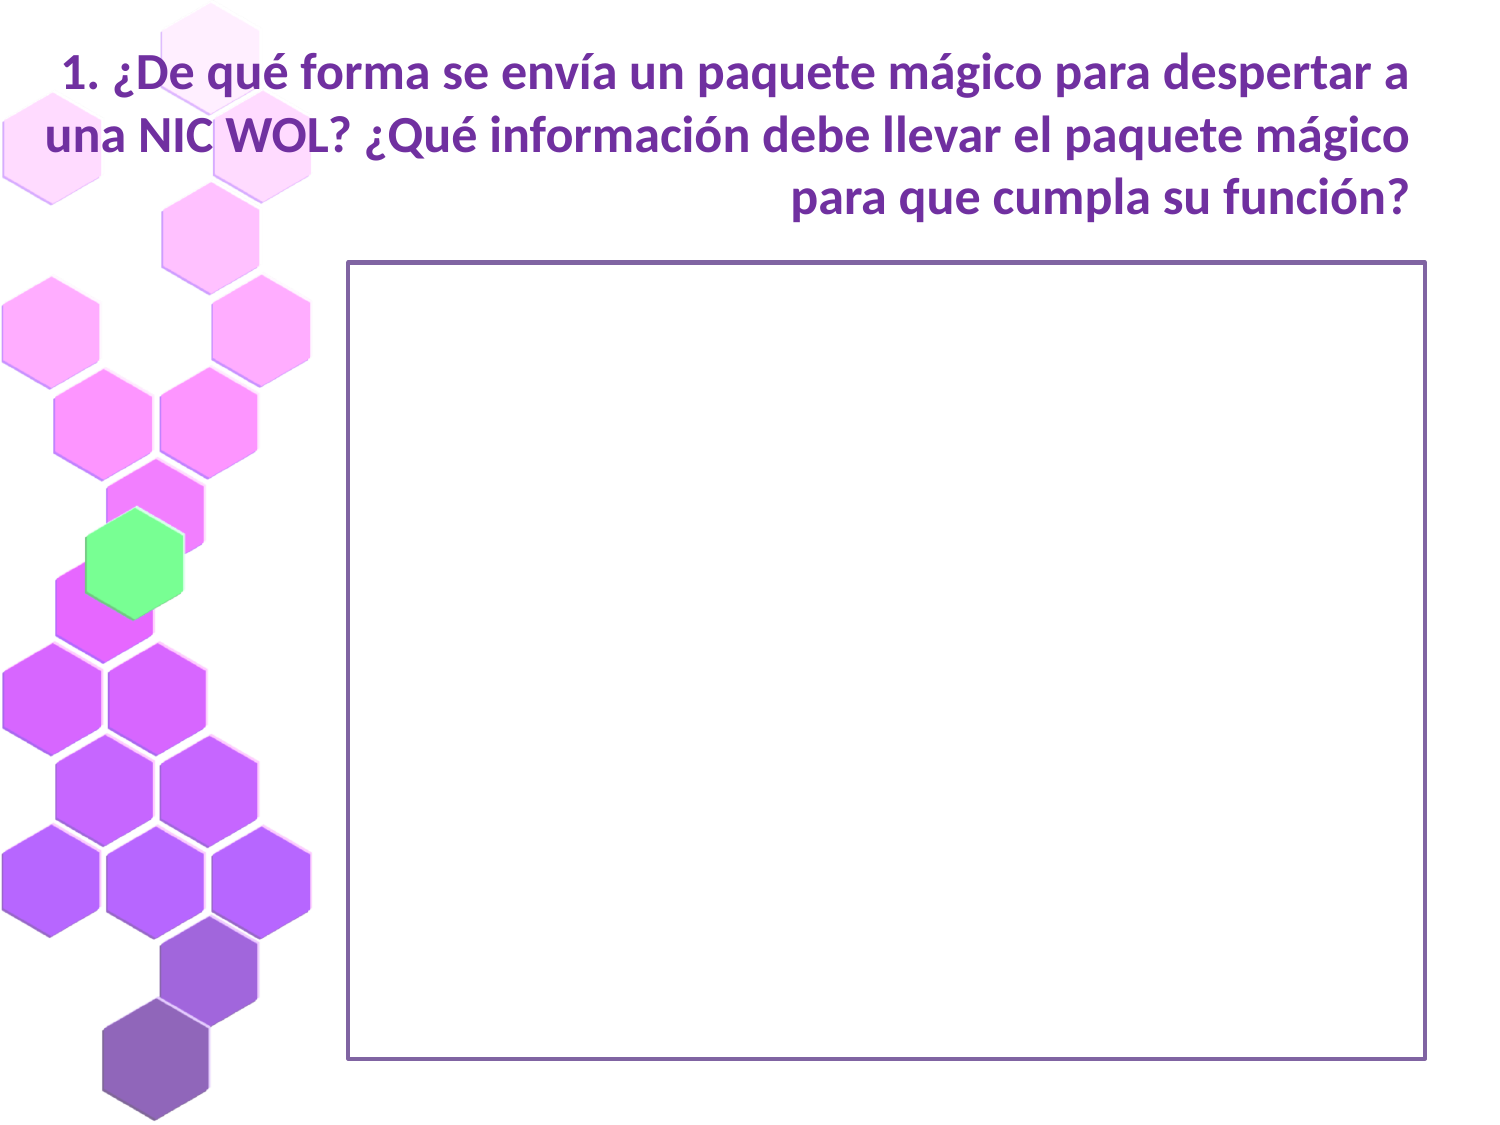

# 1. ¿De qué forma se envía un paquete mágico para despertar a una NIC WOL? ¿Qué información debe llevar el paquete mágico para que cumpla su función?